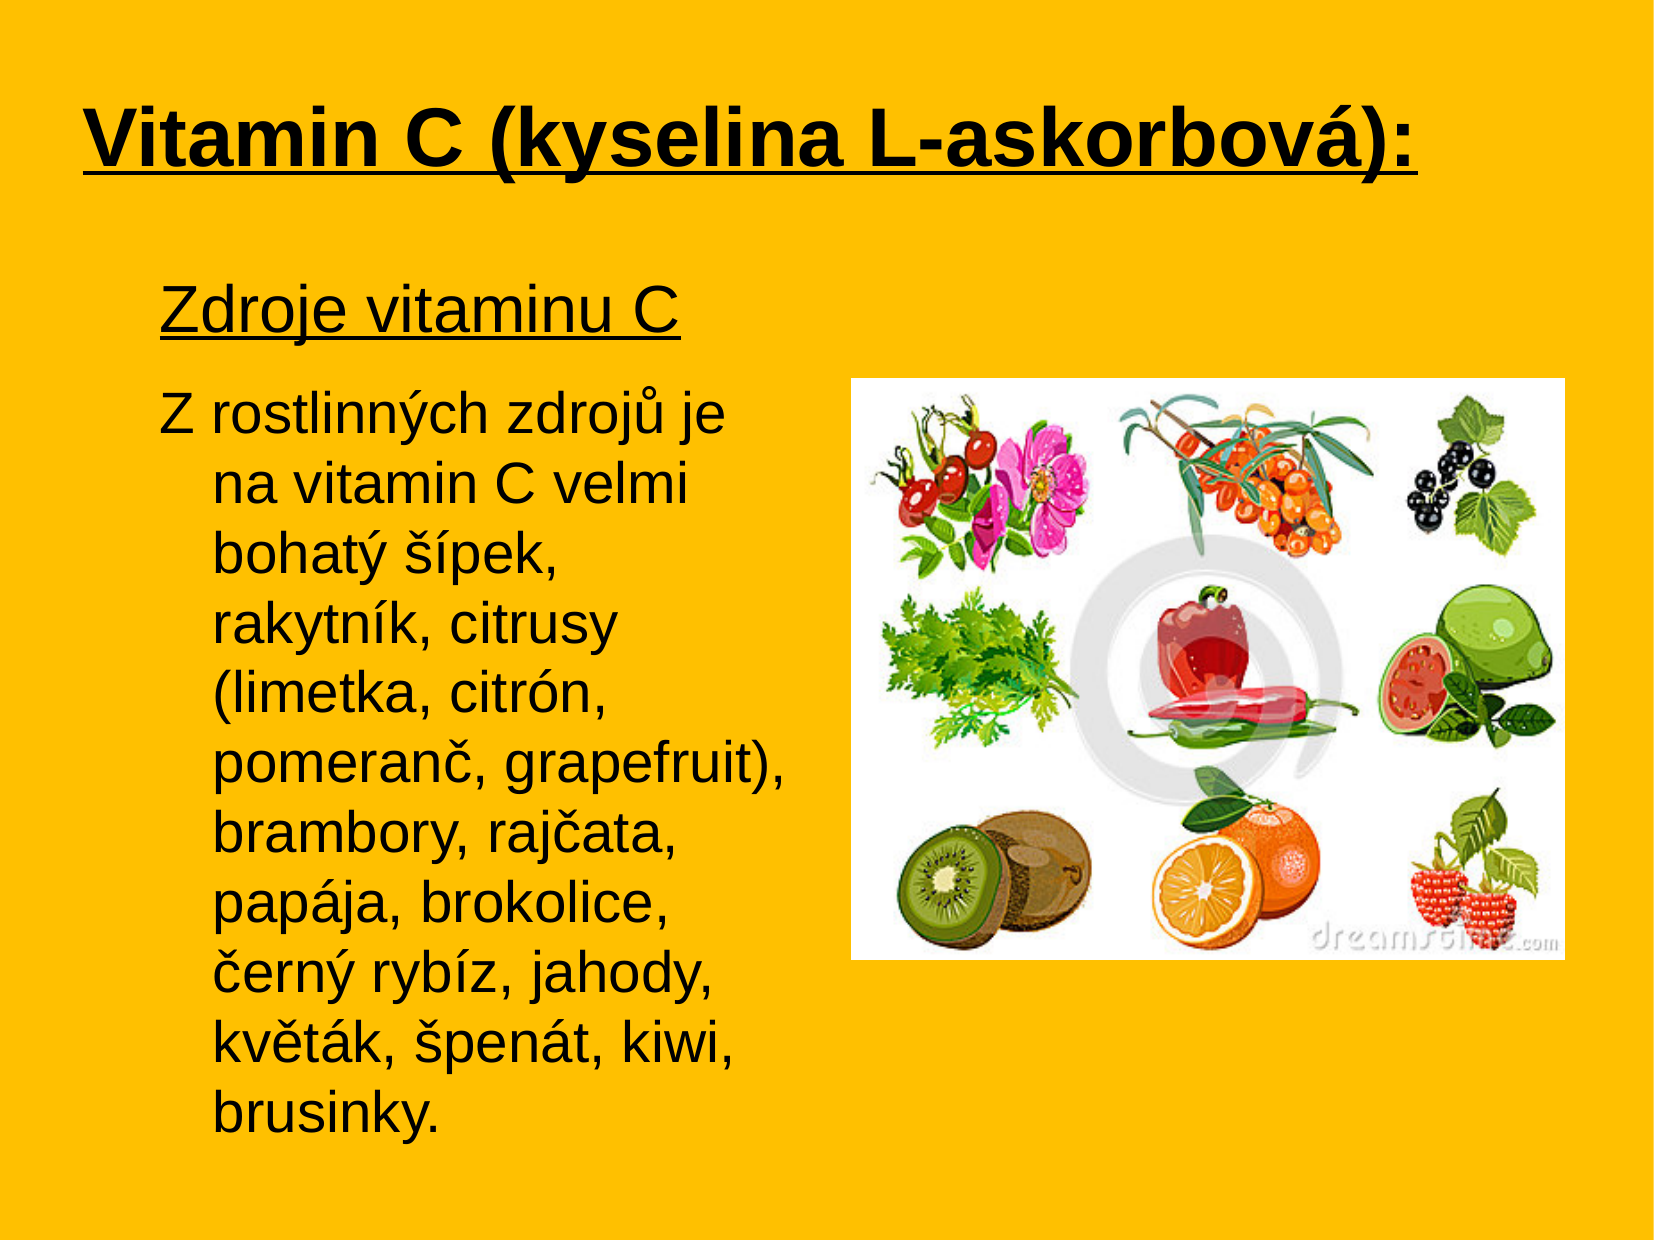

# Vitamin C (kyselina L-askorbová):
Zdroje vitaminu C
Z rostlinných zdrojů je na vitamin C velmi bohatý šípek, rakytník, citrusy (limetka, citrón, pomeranč, grapefruit), brambory, rajčata, papája, brokolice, černý rybíz, jahody, květák, špenát, kiwi, brusinky.